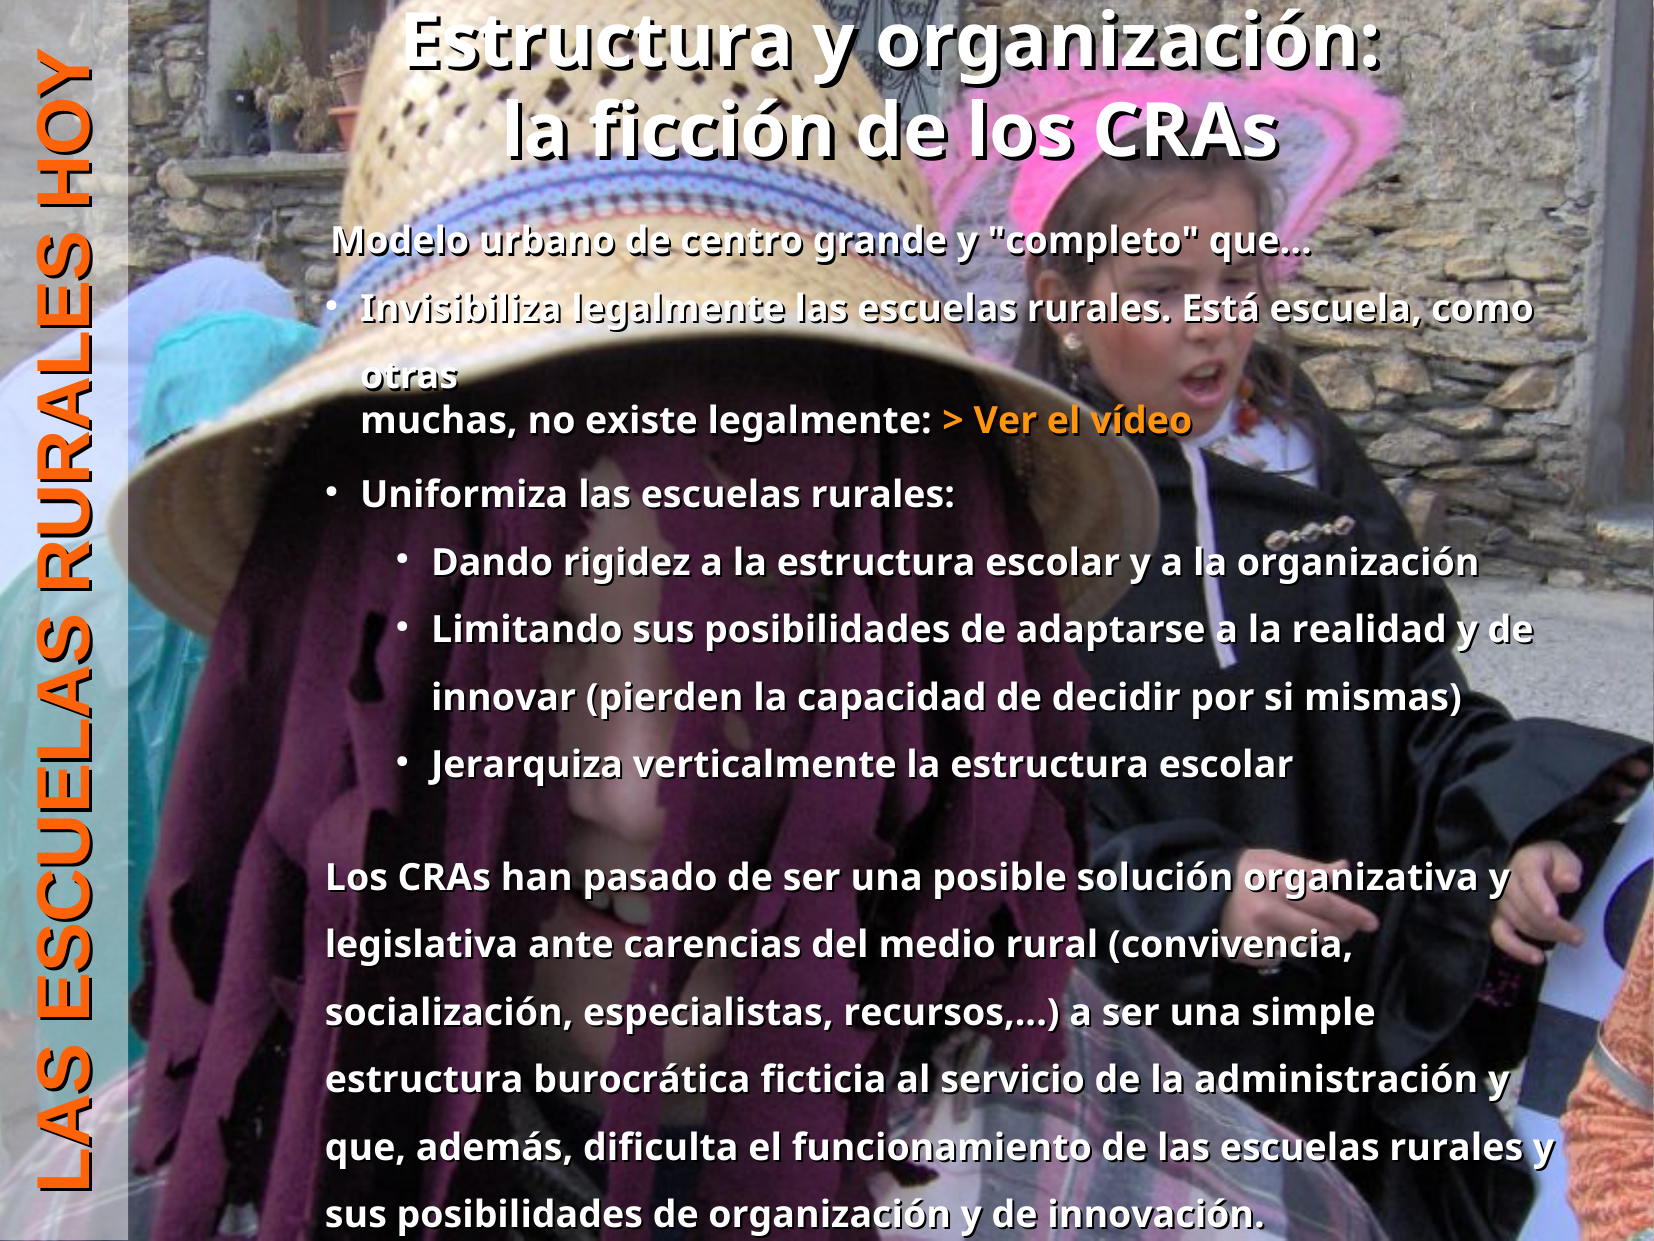

Estructura y organización:
la ficción de los CRAs
		Modelo urbano de centro grande y "completo" que...
Invisibiliza legalmente las escuelas rurales. Está escuela, como otras
muchas, no existe legalmente: > Ver el vídeo
Uniformiza las escuelas rurales:
Dando rigidez a la estructura escolar y a la organización
Limitando sus posibilidades de adaptarse a la realidad y de innovar (pierden la capacidad de decidir por si mismas)
Jerarquiza verticalmente la estructura escolar
Los CRAs han pasado de ser una posible solución organizativa y legislativa ante carencias del medio rural (convivencia, socialización, especialistas, recursos,...) a ser una simple estructura burocrática ficticia al servicio de la administración y que, además, dificulta el funcionamiento de las escuelas rurales y sus posibilidades de organización y de innovación.
LAS ESCUELAS RURALES HOY